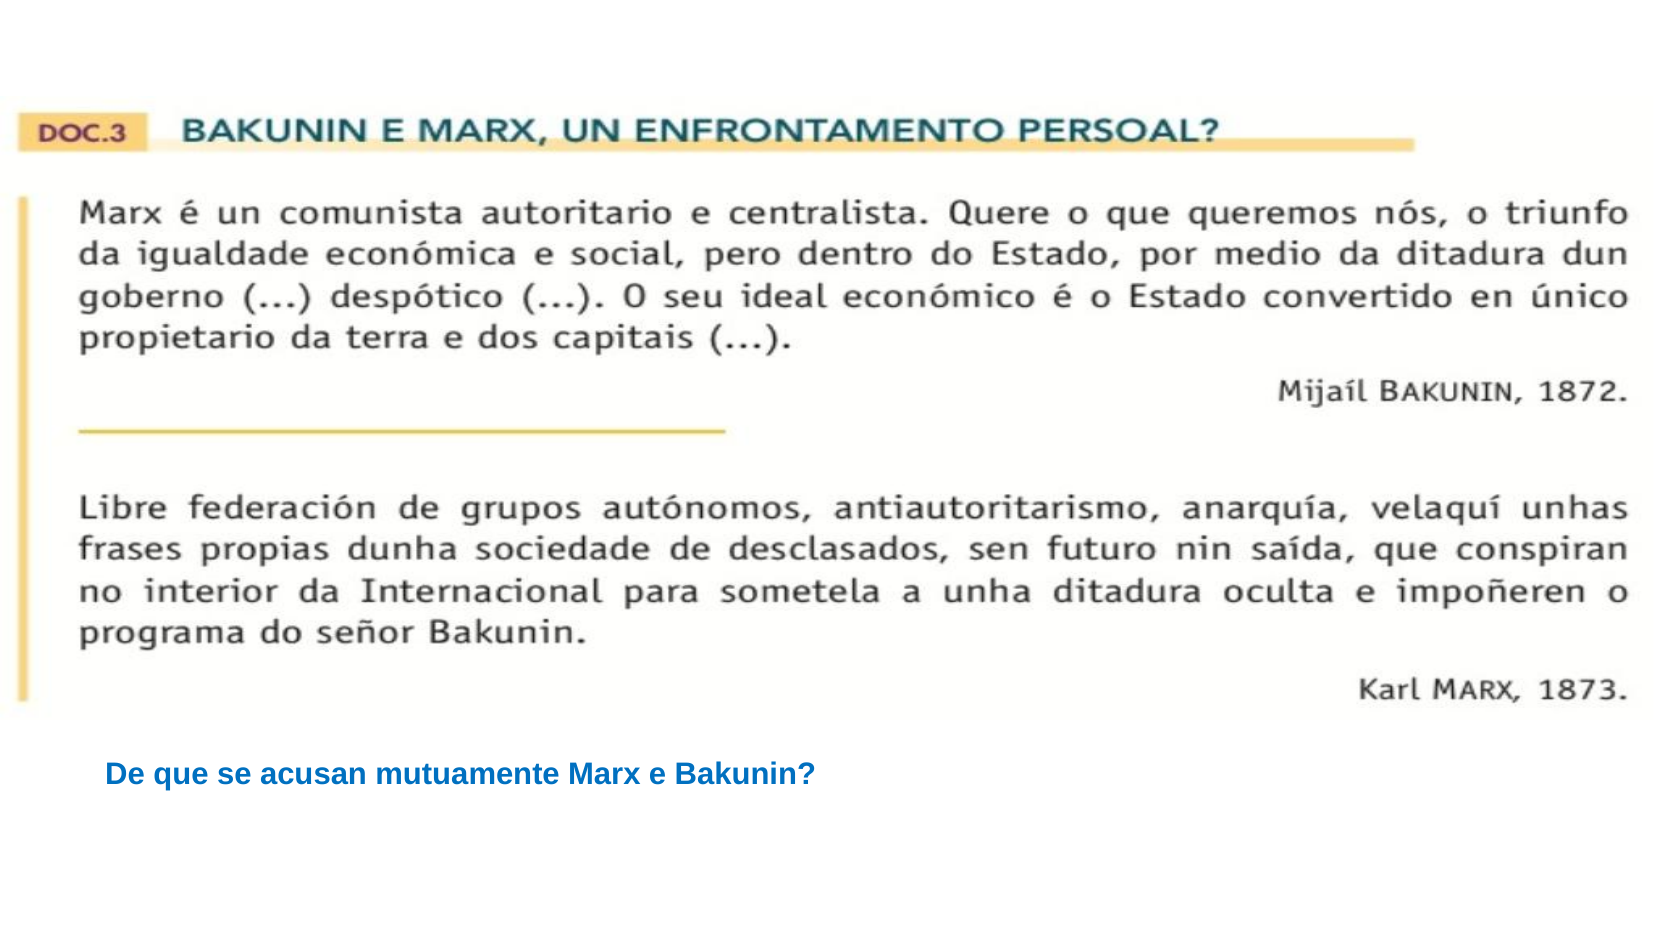

De que se acusan mutuamente Marx e Bakunin?